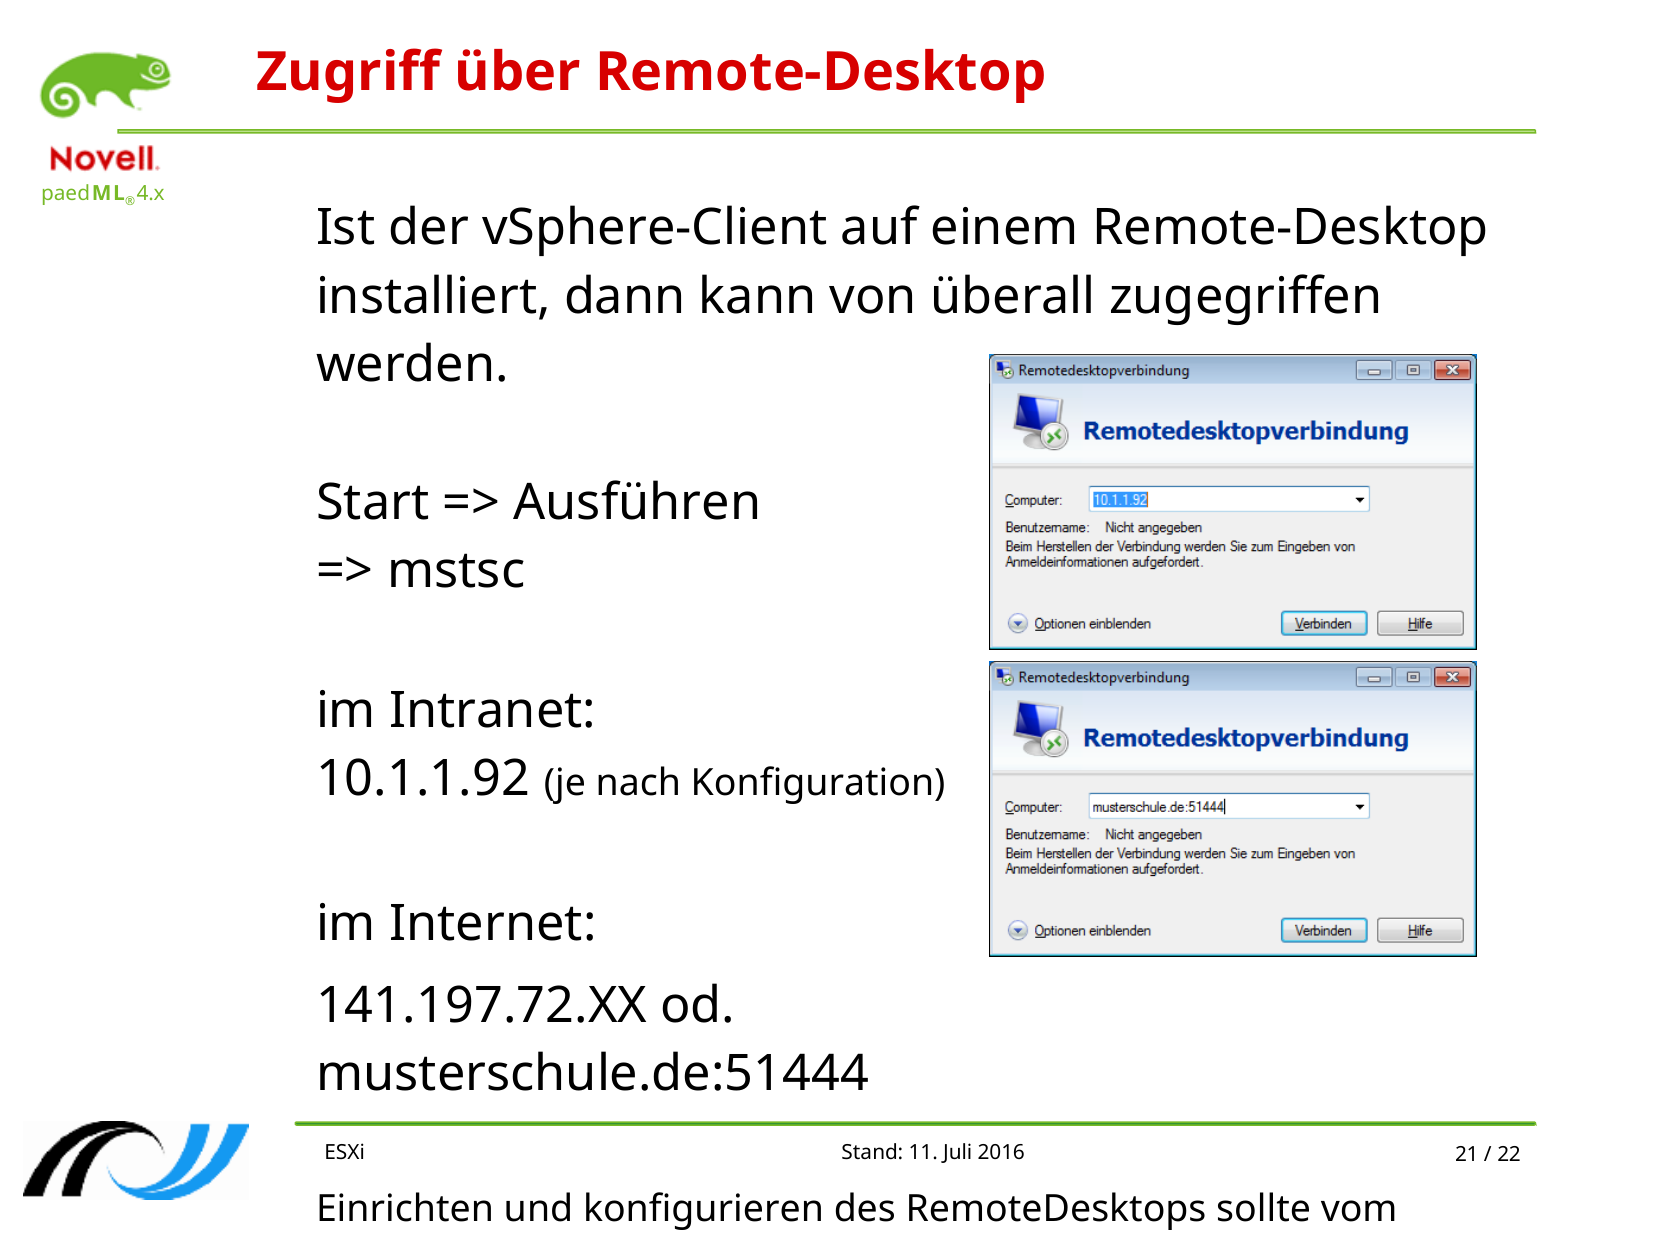

# Zugriff über Remote-Desktop
Ist der vSphere-Client auf einem Remote-Desktop installiert, dann kann von überall zugegriffen werden.
Start => Ausführen
=> mstsc
im Intranet:
10.1.1.92 (je nach Konfiguration)
im Internet:
141.197.72.XX od.
musterschule.de:51444
Einrichten und konfigurieren des RemoteDesktops sollte vom Händler vorgenommen werden. (Konfig. Astaro / BelWü-Router!)
ESXi
11. Juli 2016
21